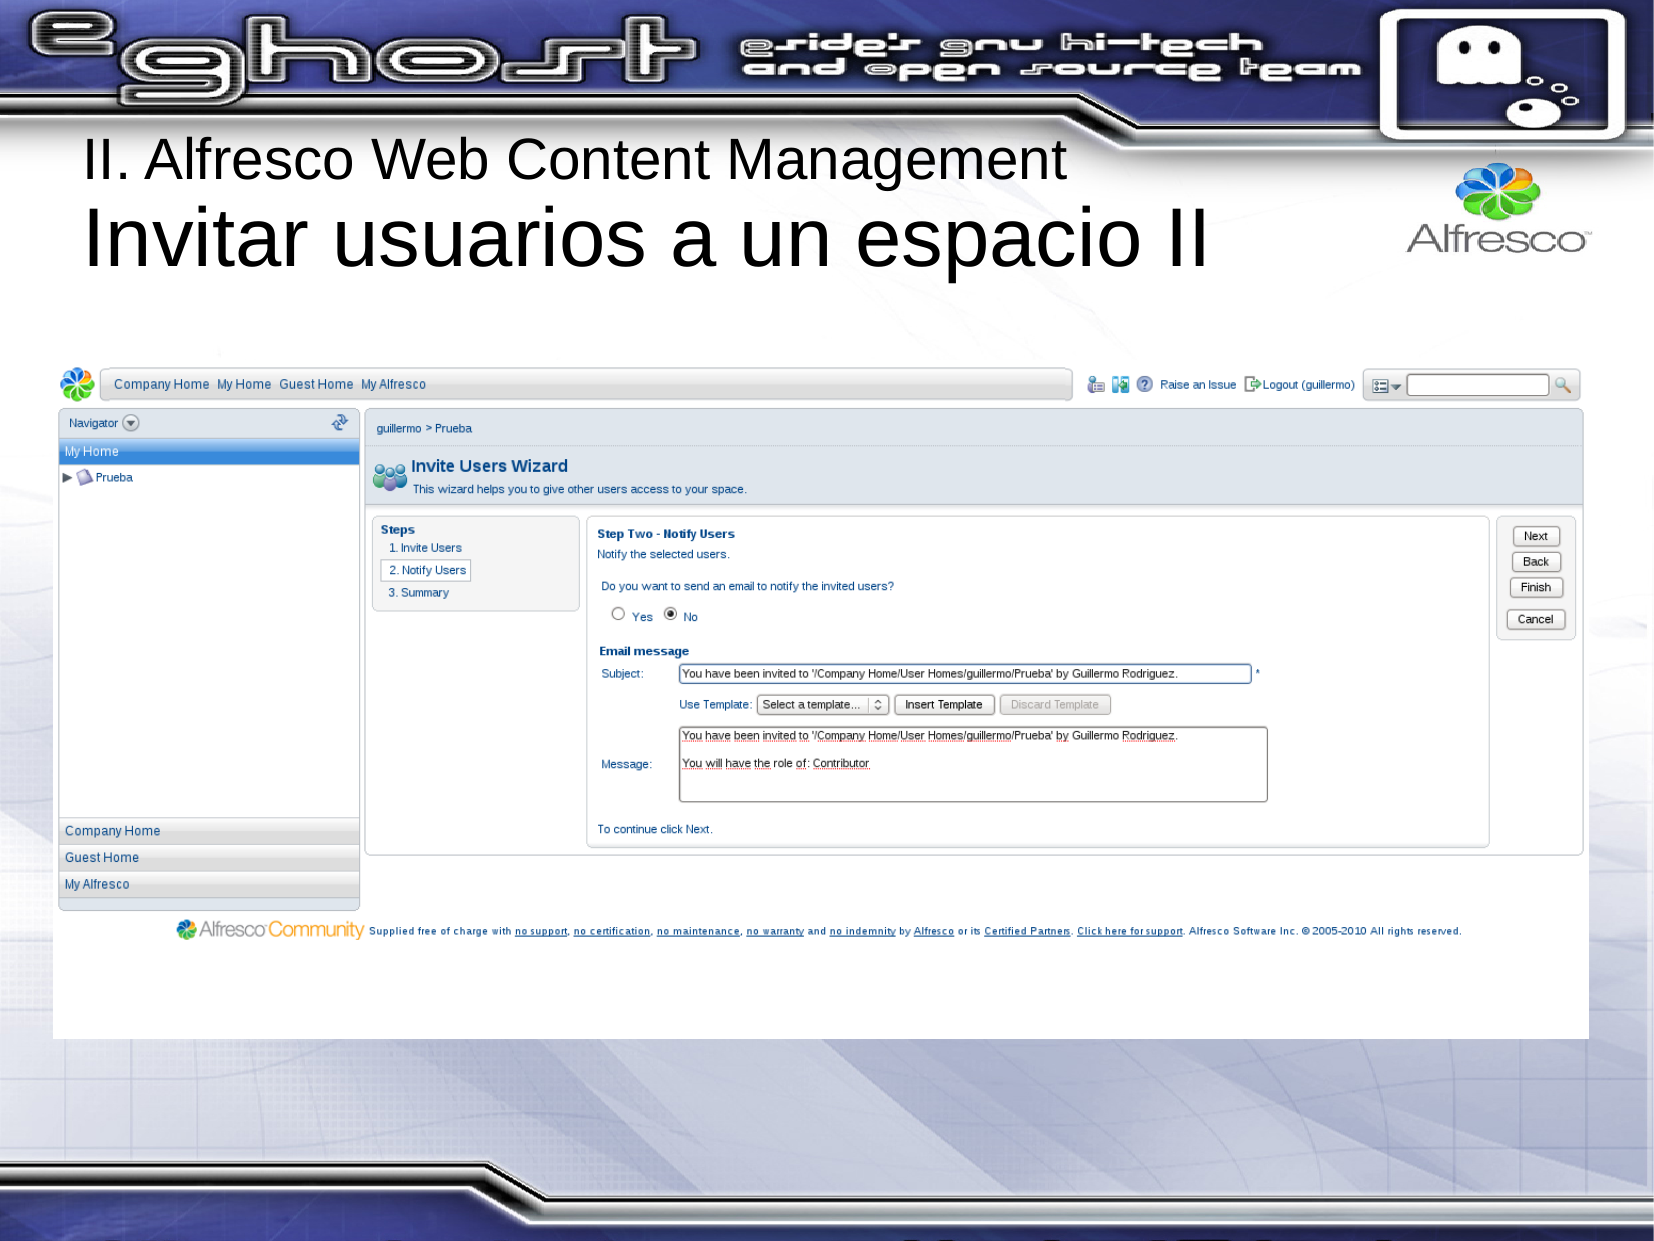

# II. Alfresco Web Content Management Invitar usuarios a un espacio II